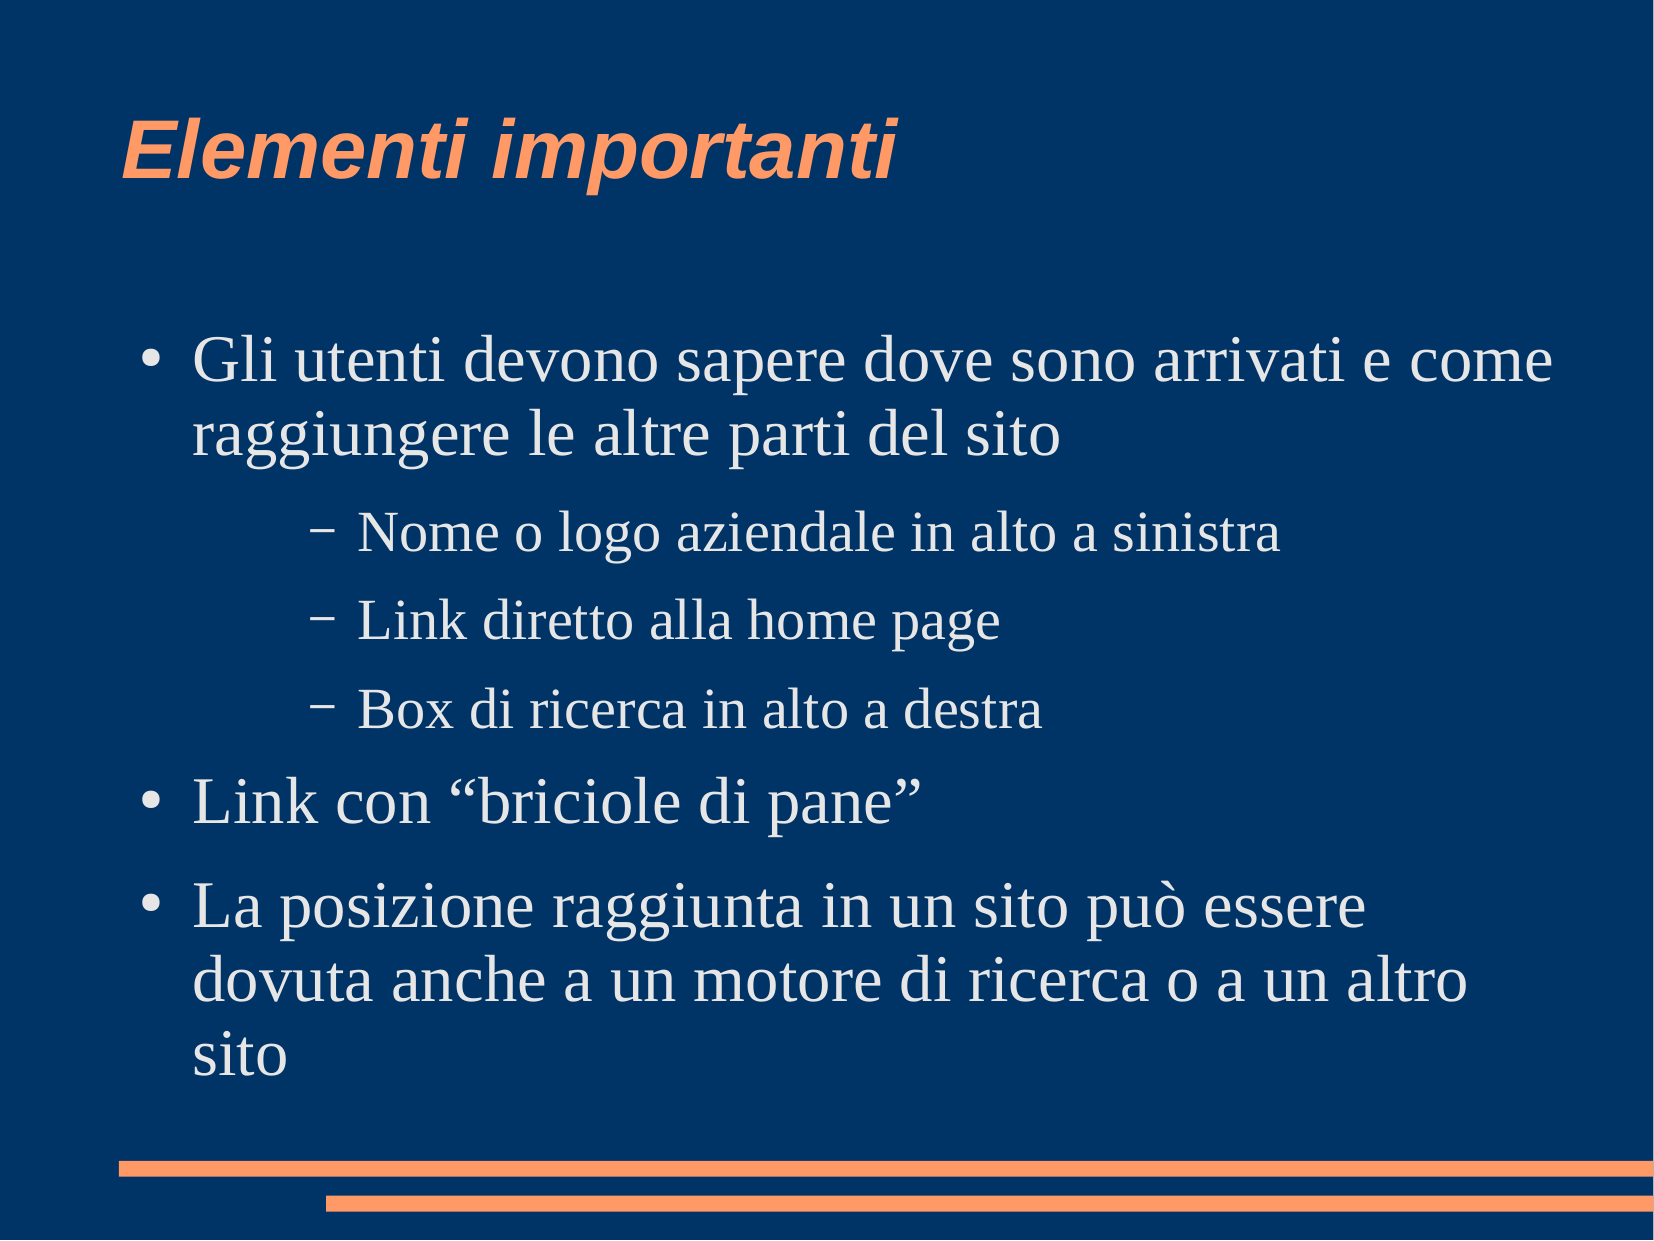

# Elementi importanti
Gli utenti devono sapere dove sono arrivati e come raggiungere le altre parti del sito
Nome o logo aziendale in alto a sinistra
Link diretto alla home page
Box di ricerca in alto a destra
Link con “briciole di pane”
La posizione raggiunta in un sito può essere dovuta anche a un motore di ricerca o a un altro sito